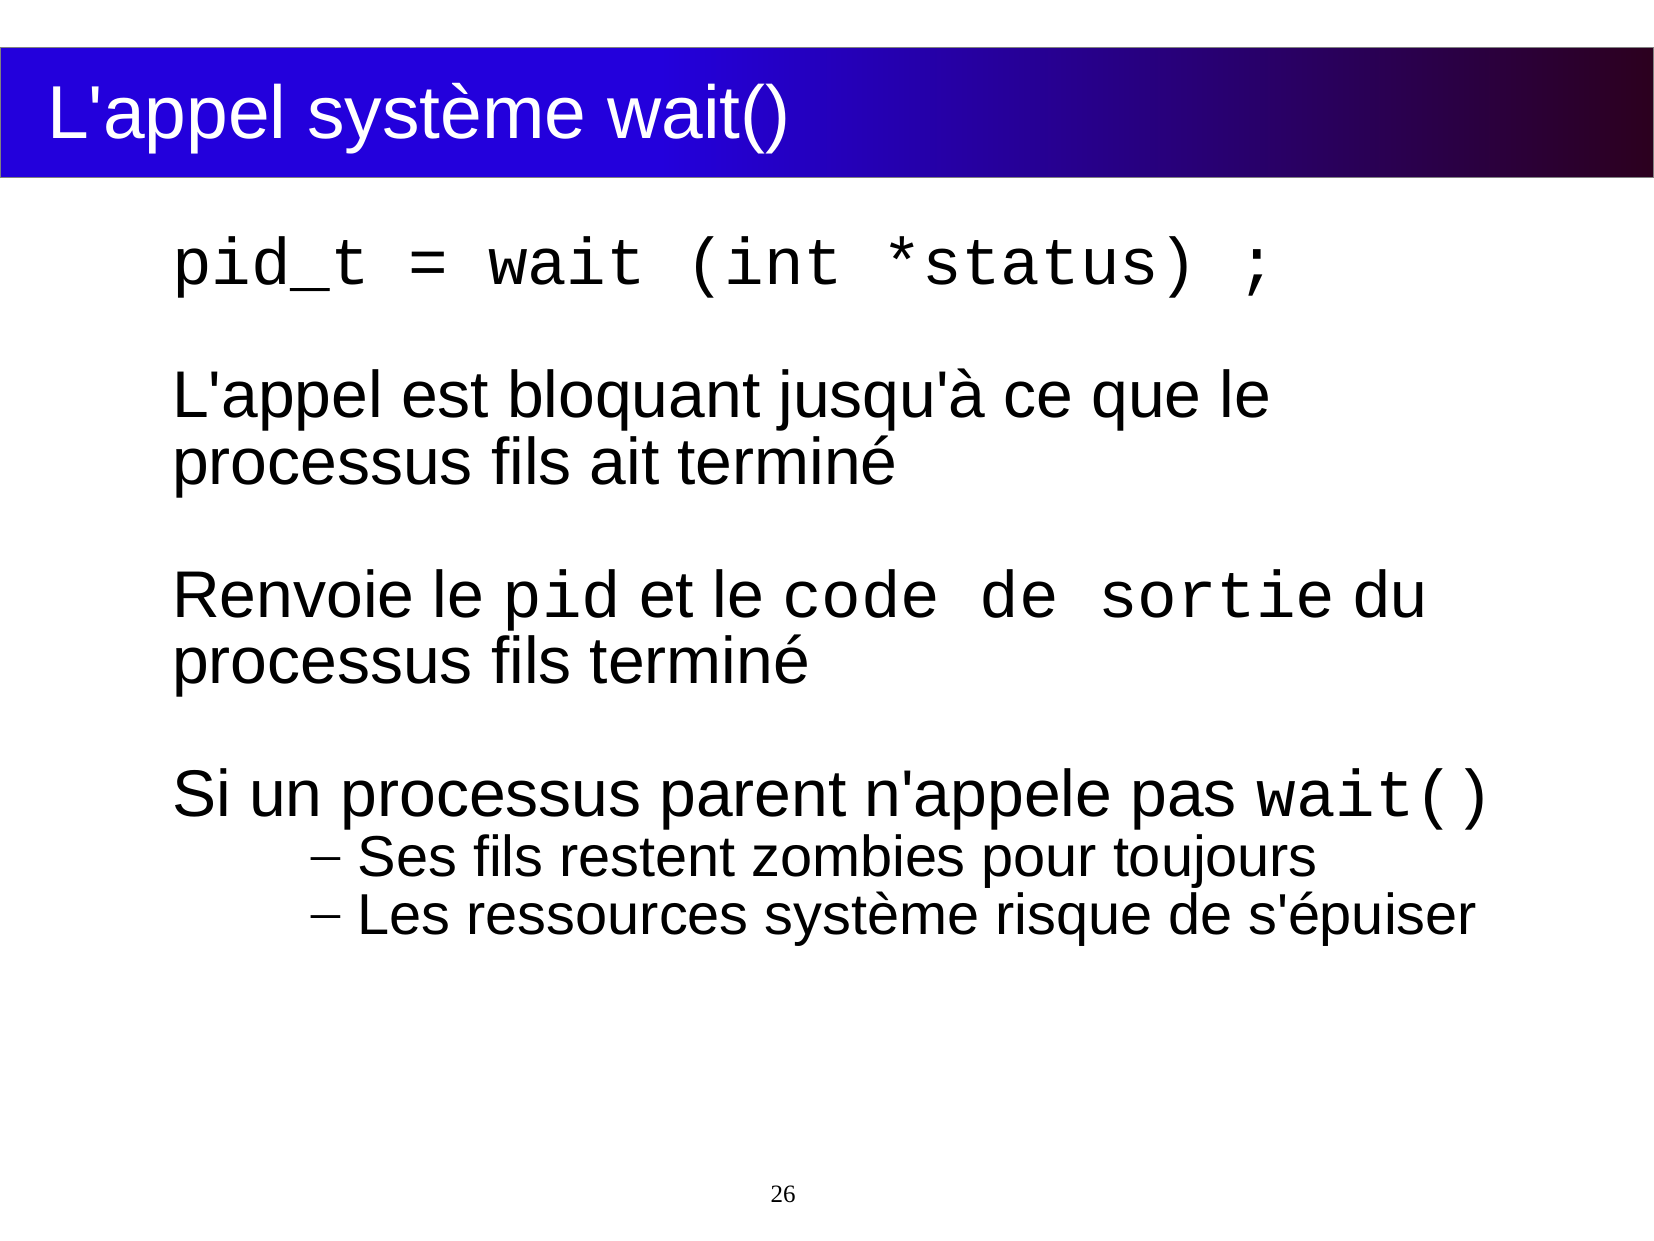

# L'appel système wait()
pid_t = wait (int *status) ;
L'appel est bloquant jusqu'à ce que le
processus fils ait terminé
Renvoie le pid et le code de sortie du
processus fils terminé
Si un processus parent n'appele pas wait()
Ses fils restent zombies pour toujours
Les ressources système risque de s'épuiser